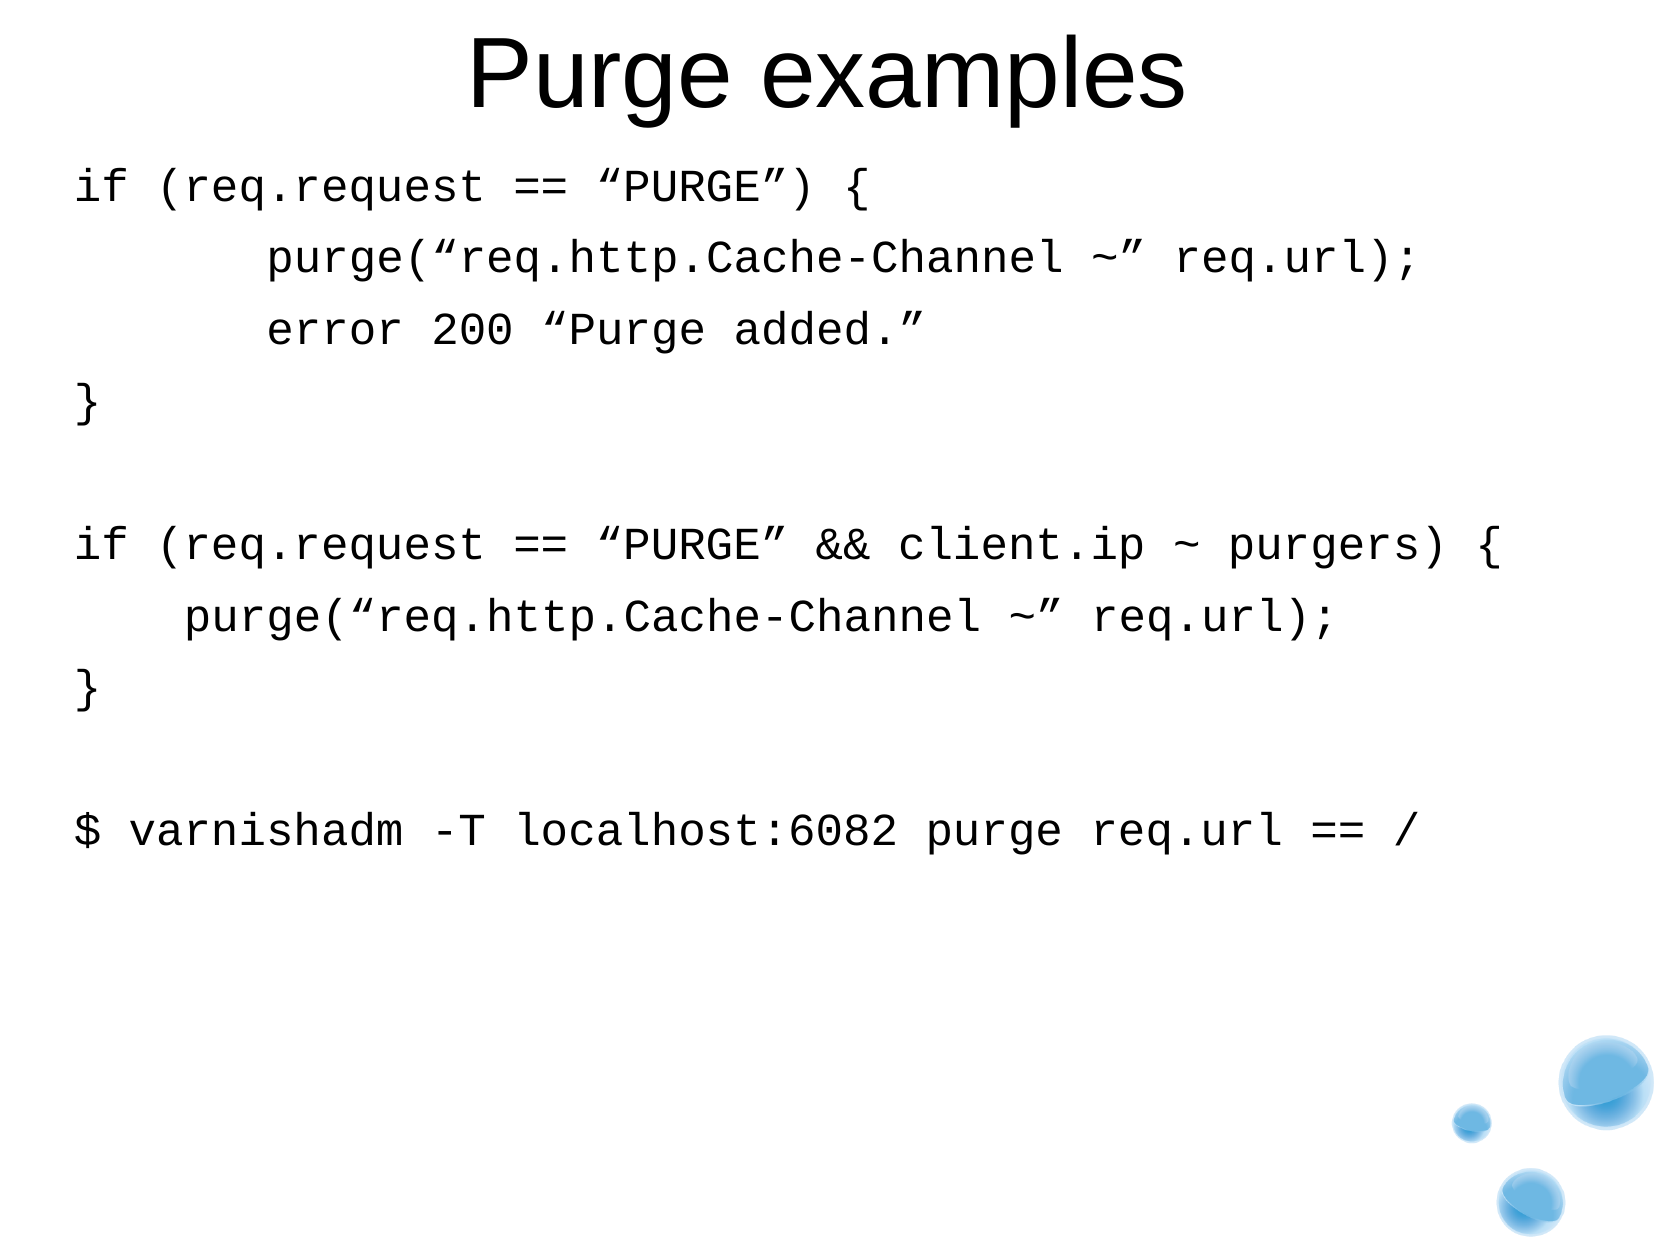

# Purge examples
if (req.request == “PURGE”) {
 purge(“req.http.Cache-Channel ~” req.url);
 error 200 “Purge added.”
}
if (req.request == “PURGE” && client.ip ~ purgers) {
 purge(“req.http.Cache-Channel ~” req.url);
}
$ varnishadm -T localhost:6082 purge req.url == /